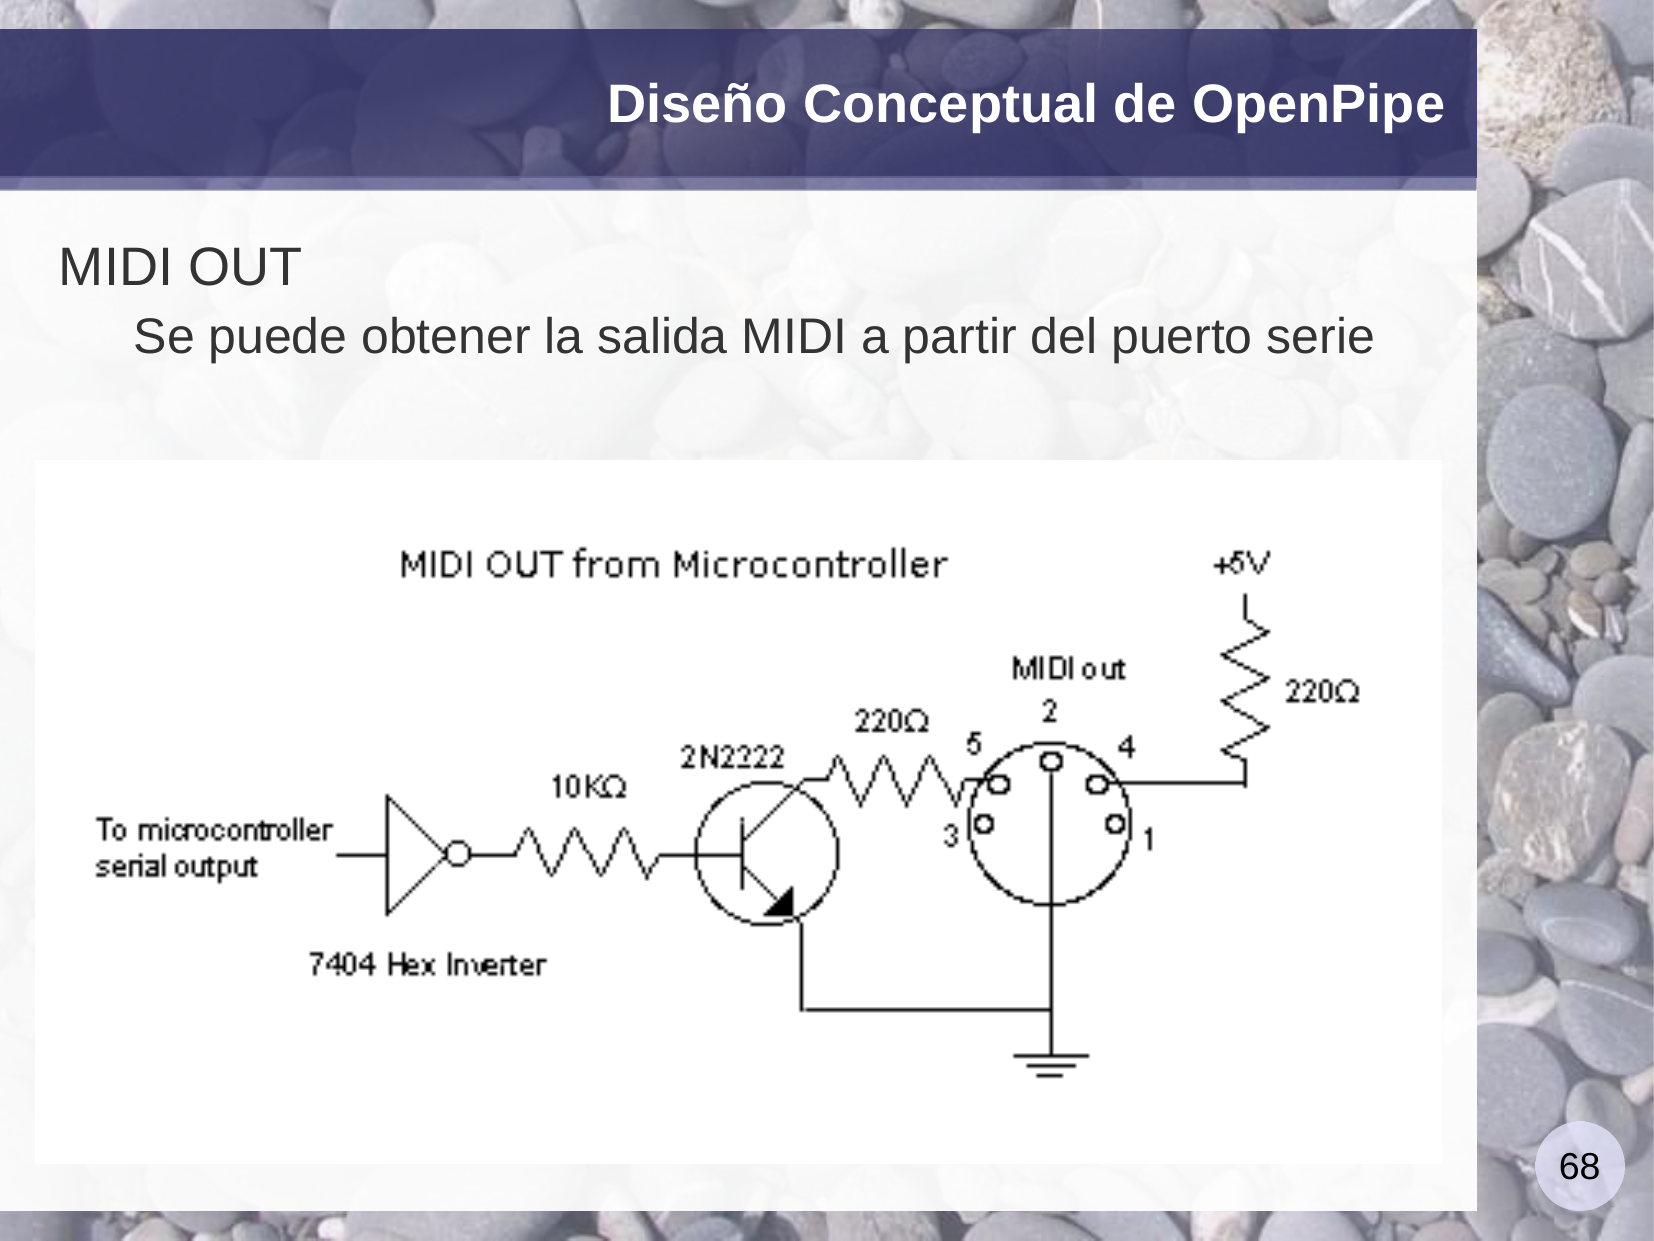

# Diseño Conceptual de OpenPipe
MIDI OUT
Se puede obtener la salida MIDI a partir del puerto serie